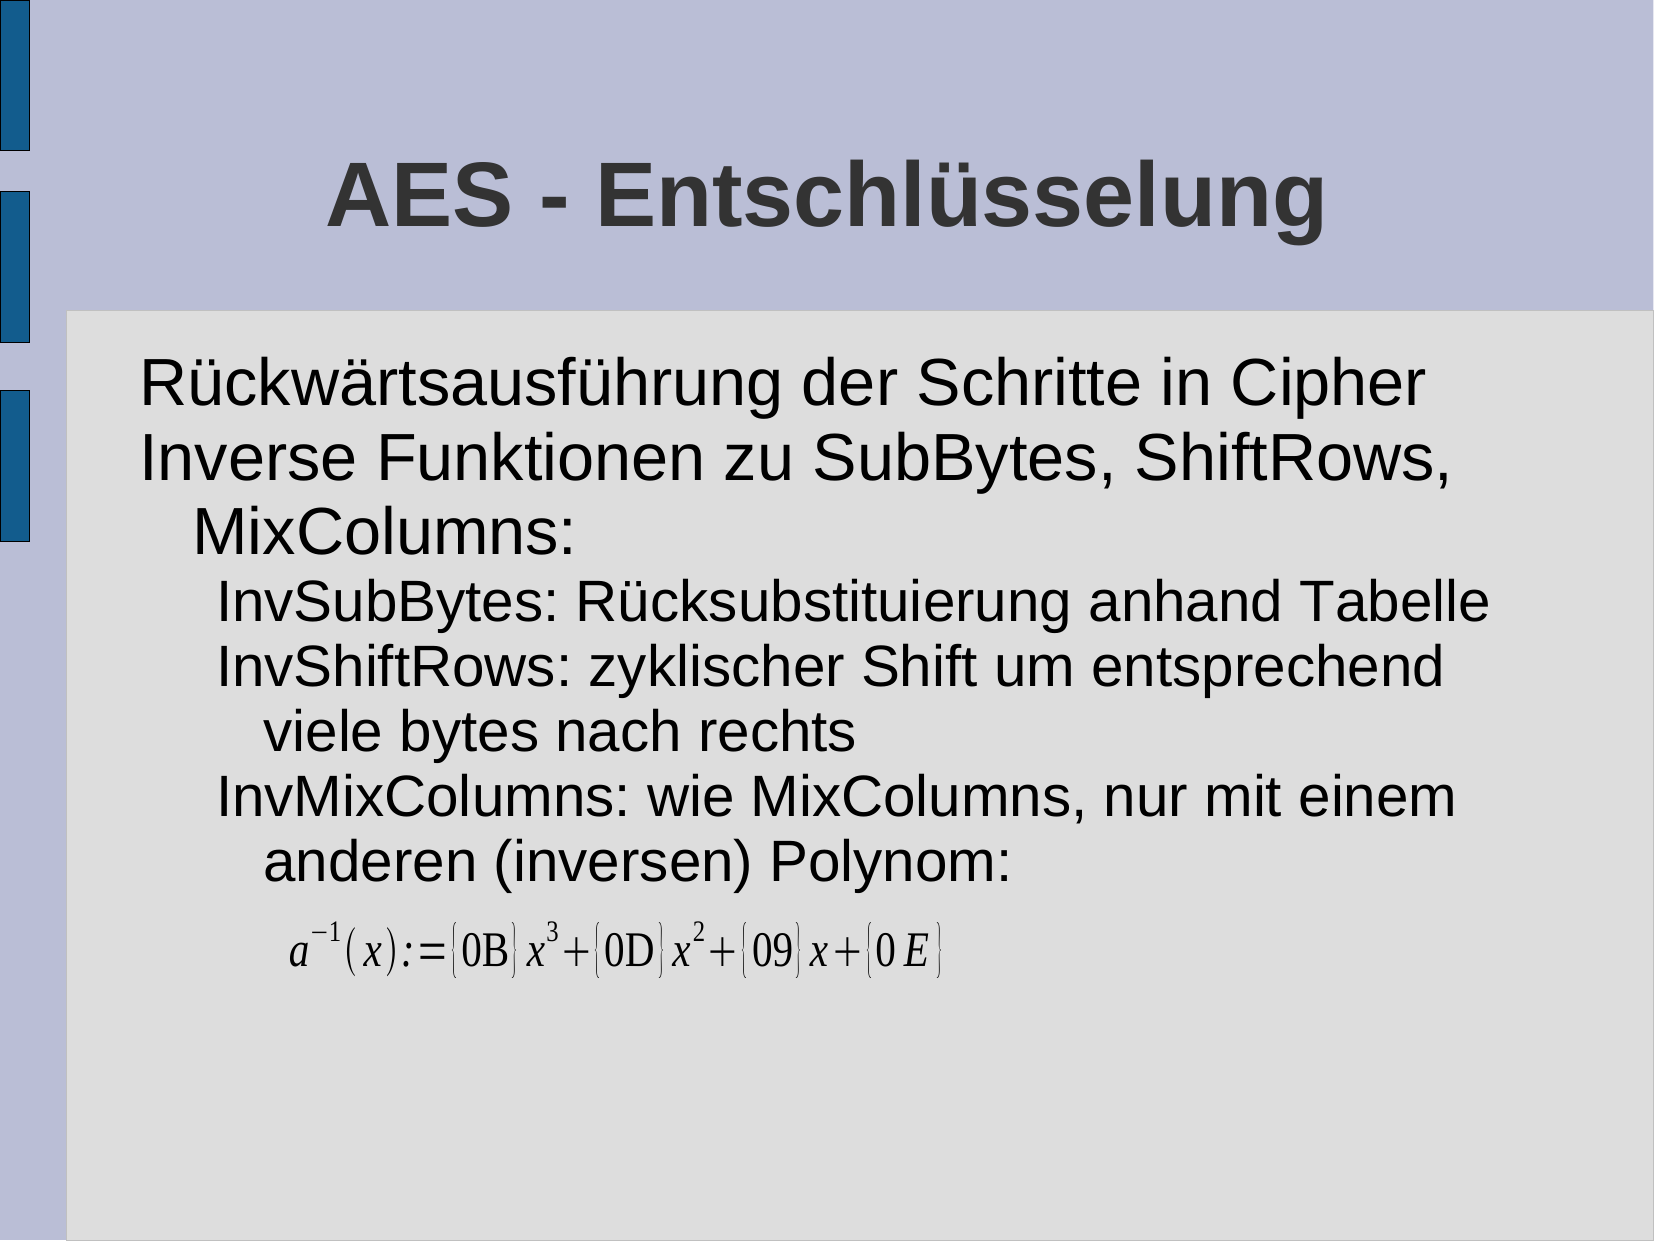

# AES - Entschlüsselung
Rückwärtsausführung der Schritte in Cipher
Inverse Funktionen zu SubBytes, ShiftRows, MixColumns:
InvSubBytes: Rücksubstituierung anhand Tabelle
InvShiftRows: zyklischer Shift um entsprechend viele bytes nach rechts
InvMixColumns: wie MixColumns, nur mit einem anderen (inversen) Polynom: